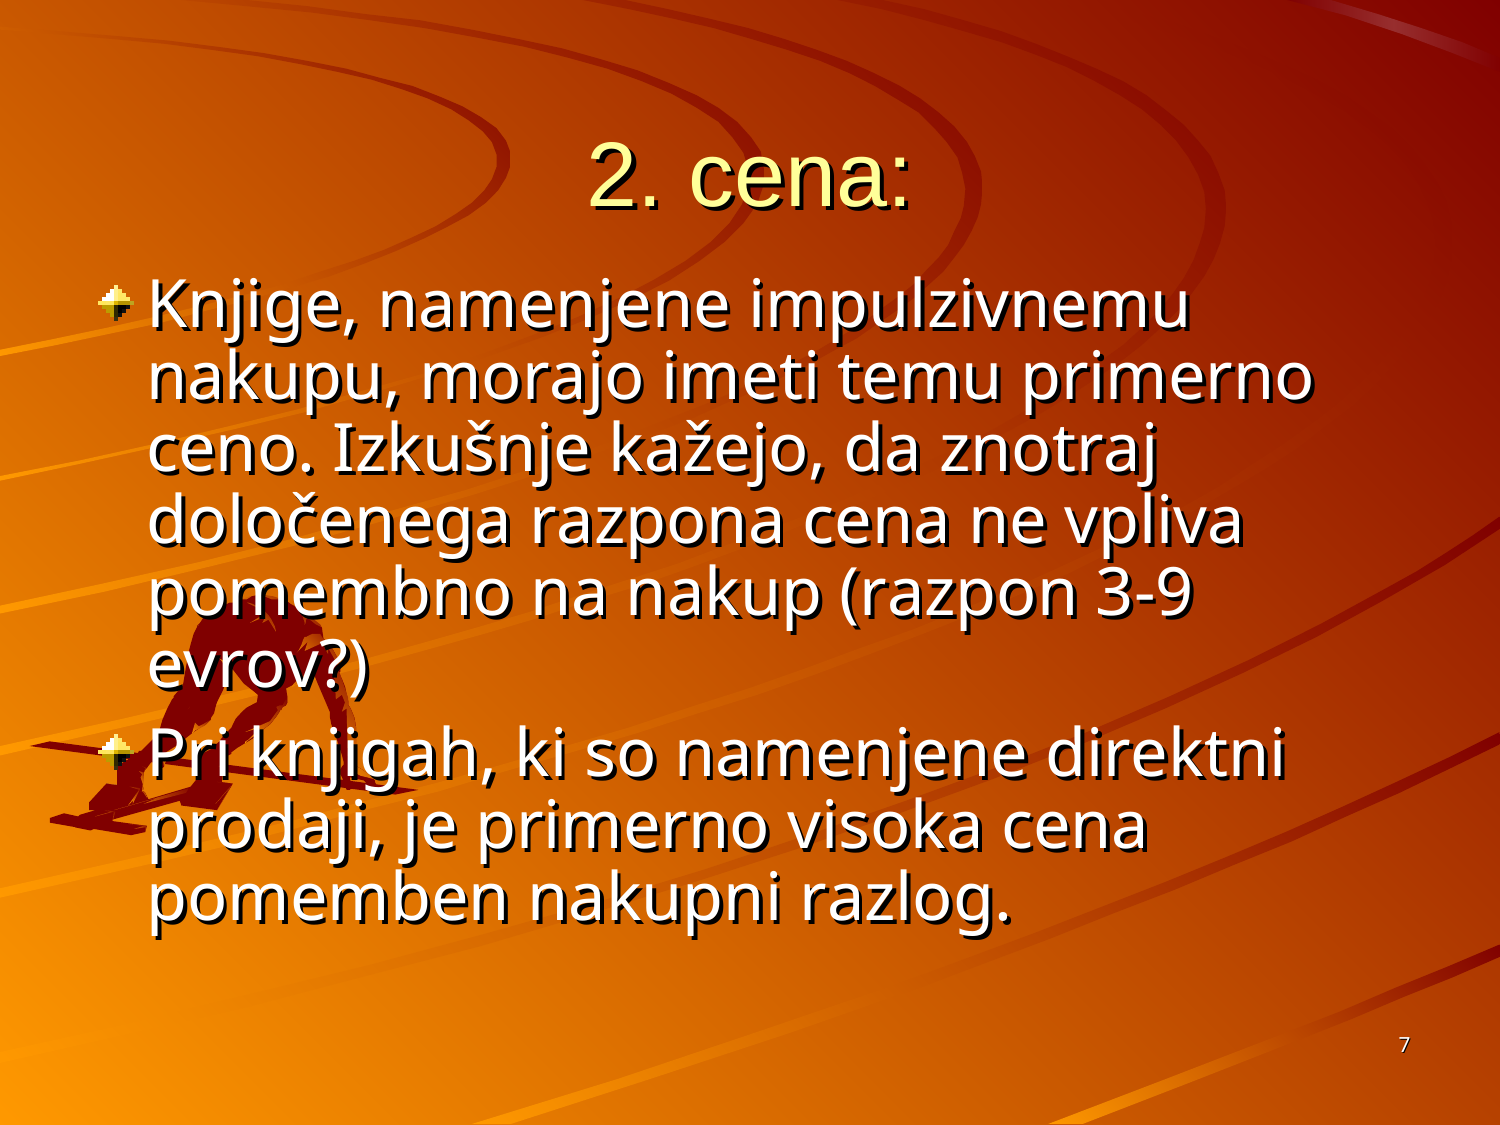

# 2. cena:
Knjige, namenjene impulzivnemu nakupu, morajo imeti temu primerno ceno. Izkušnje kažejo, da znotraj določenega razpona cena ne vpliva pomembno na nakup (razpon 3-9 evrov?)
Pri knjigah, ki so namenjene direktni prodaji, je primerno visoka cena pomemben nakupni razlog.